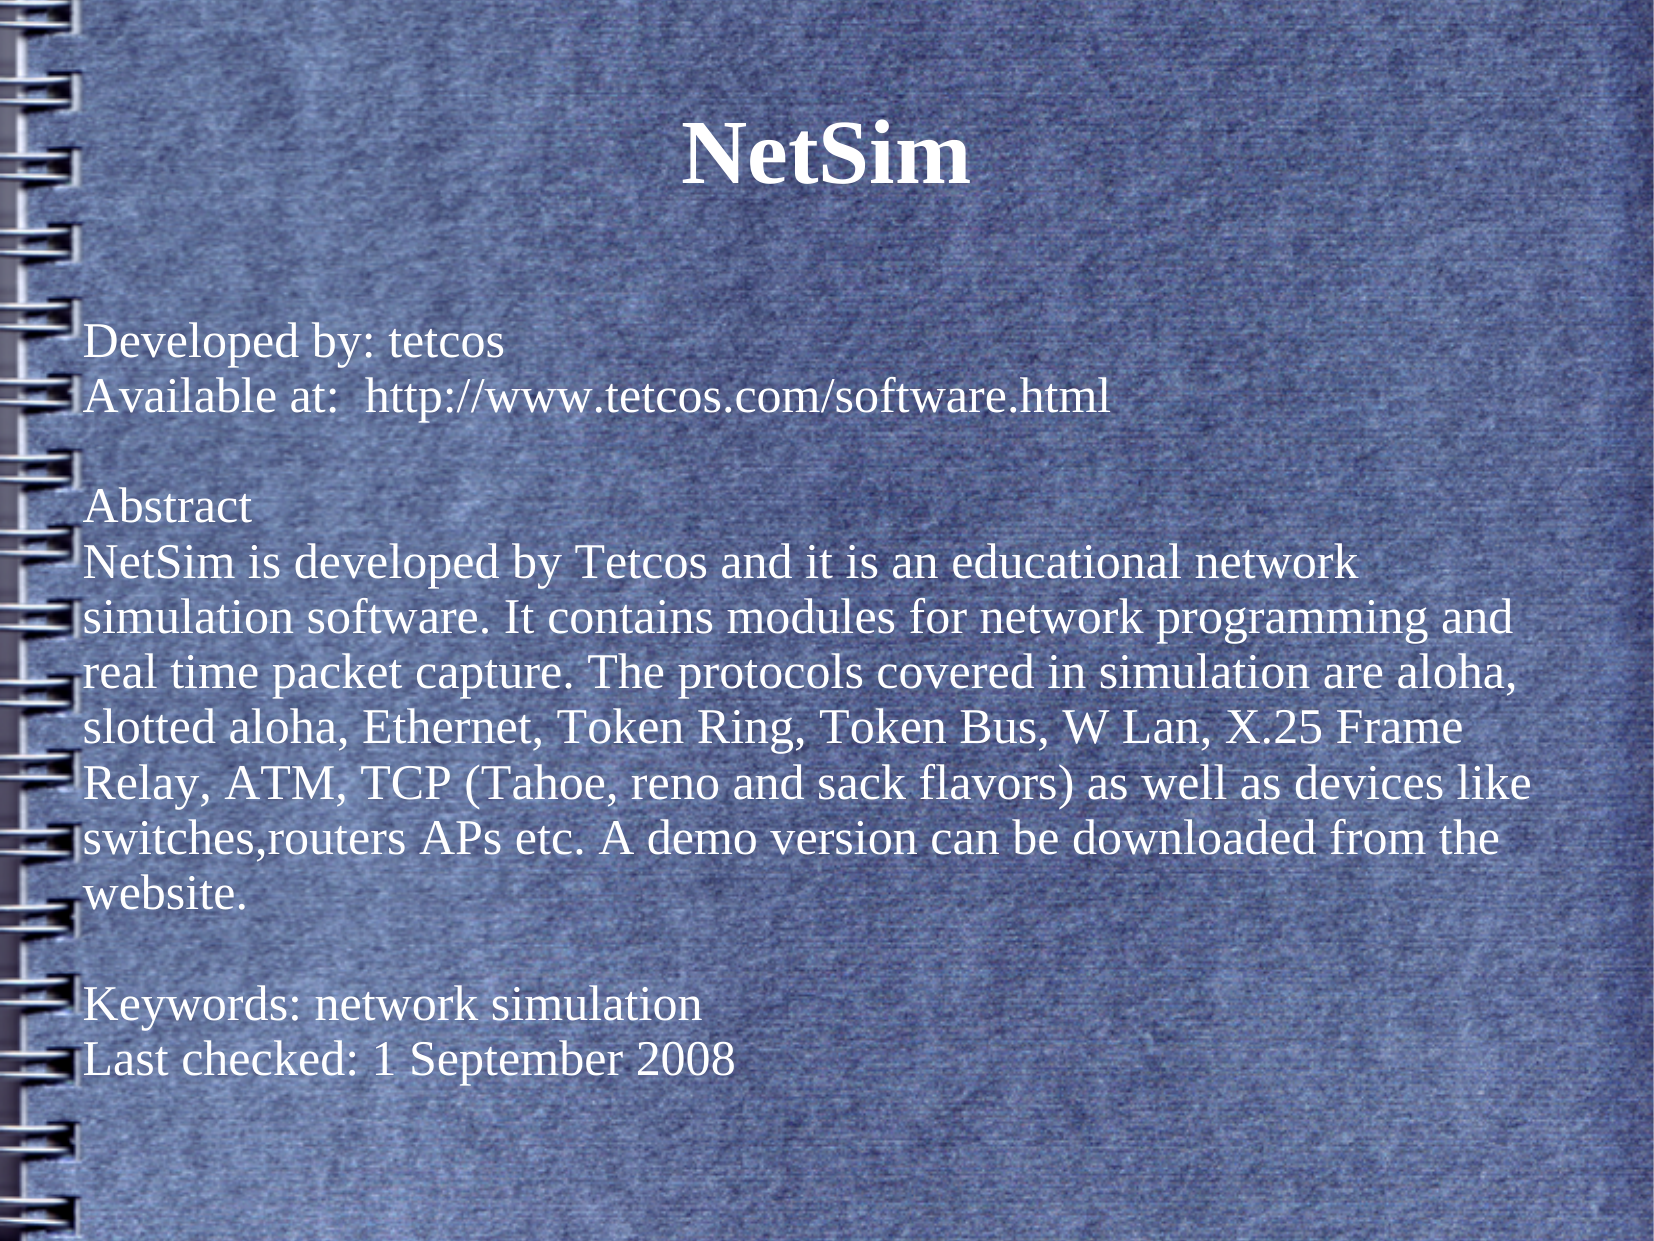

# NetSim
Developed by: tetcos
Available at: http://www.tetcos.com/software.html
Abstract
NetSim is developed by Tetcos and it is an educational network simulation software. It contains modules for network programming and real time packet capture. The protocols covered in simulation are aloha, slotted aloha, Ethernet, Token Ring, Token Bus, W Lan, X.25 Frame Relay, ATM, TCP (Tahoe, reno and sack flavors) as well as devices like switches,routers APs etc. A demo version can be downloaded from the website.
Keywords: network simulation
Last checked: 1 September 2008